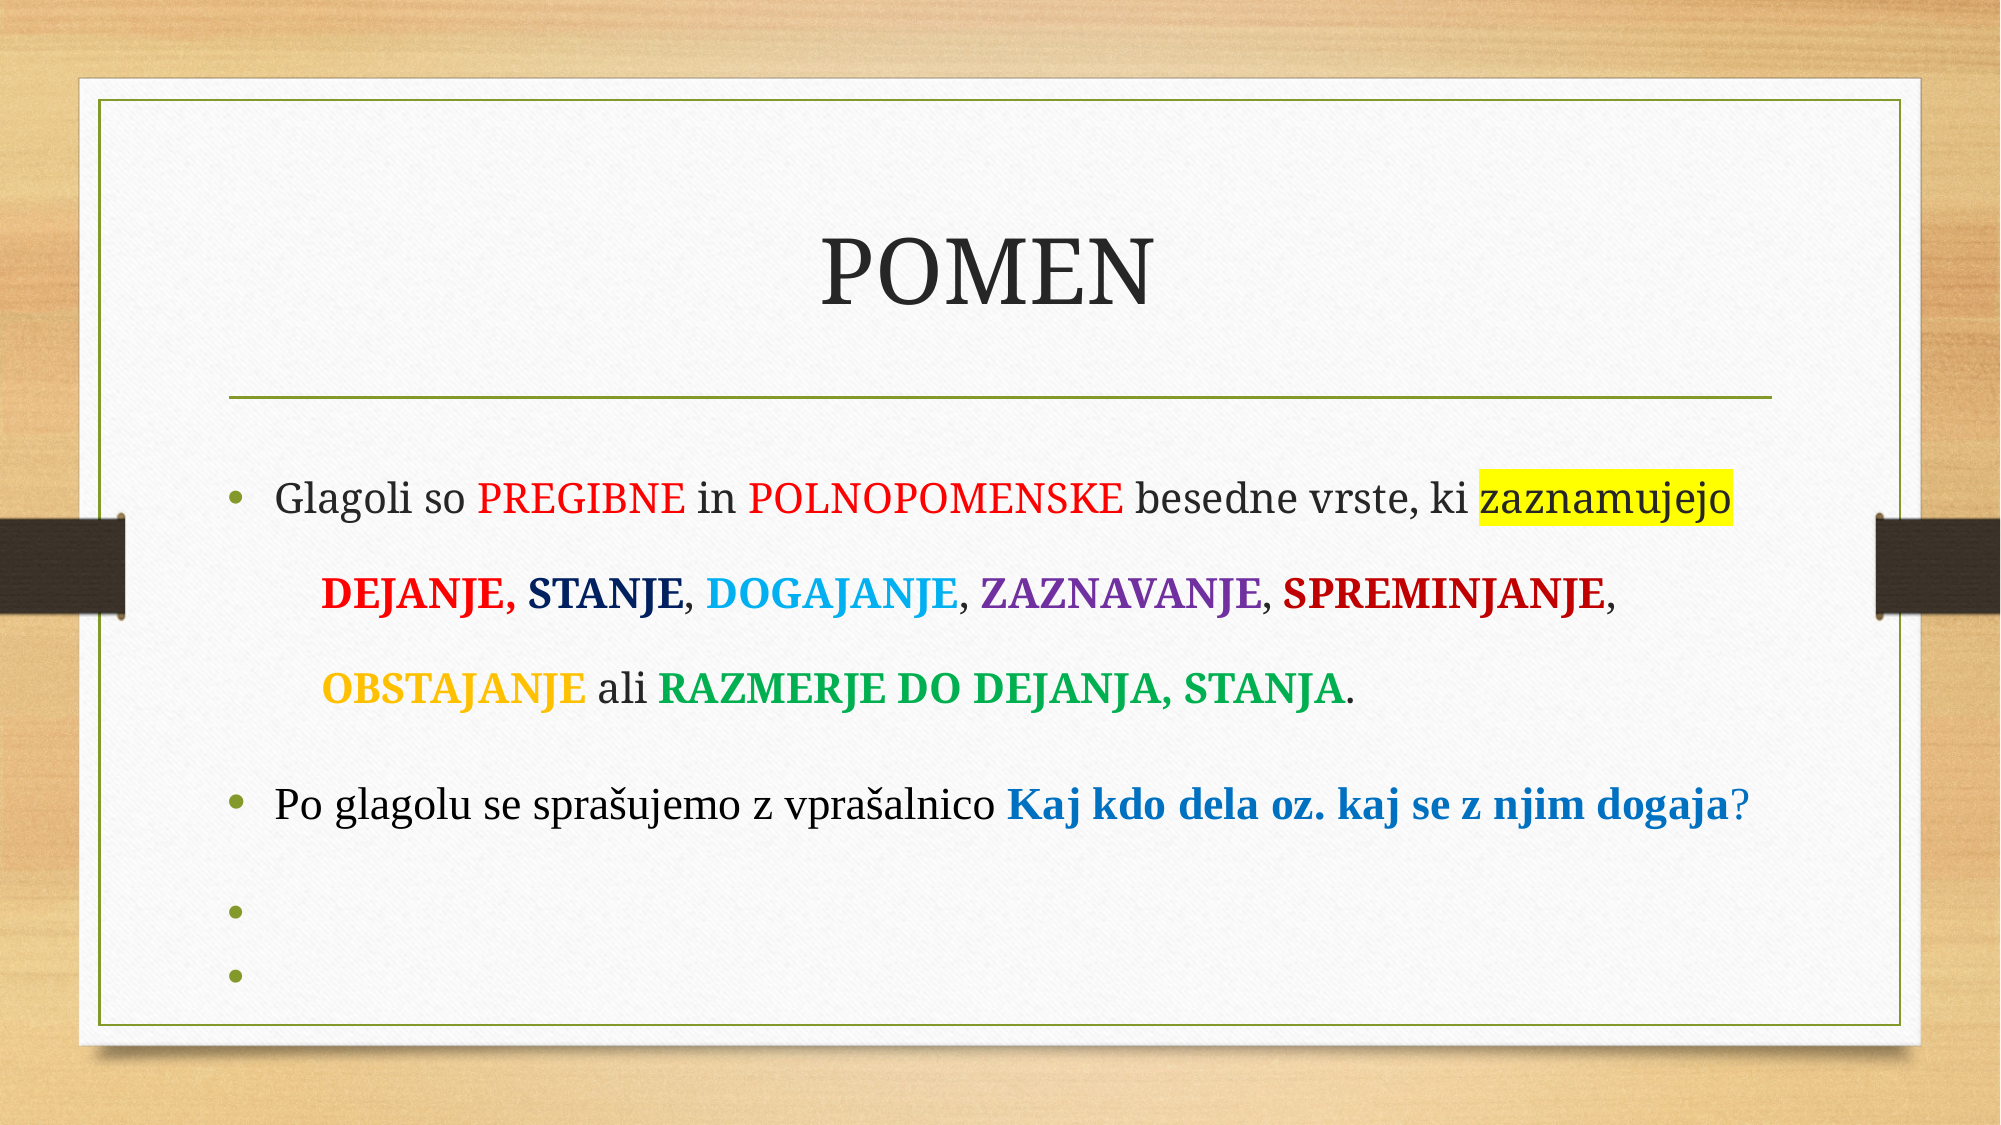

# POMEN
Glagoli so PREGIBNE in POLNOPOMENSKE besedne vrste, ki zaznamujejo DEJANJE, STANJE, DOGAJANJE, ZAZNAVANJE, SPREMINJANJE, OBSTAJANJE ali RAZMERJE DO DEJANJA, STANJA.
Po glagolu se sprašujemo z vprašalnico Kaj kdo dela oz. kaj se z njim dogaja?